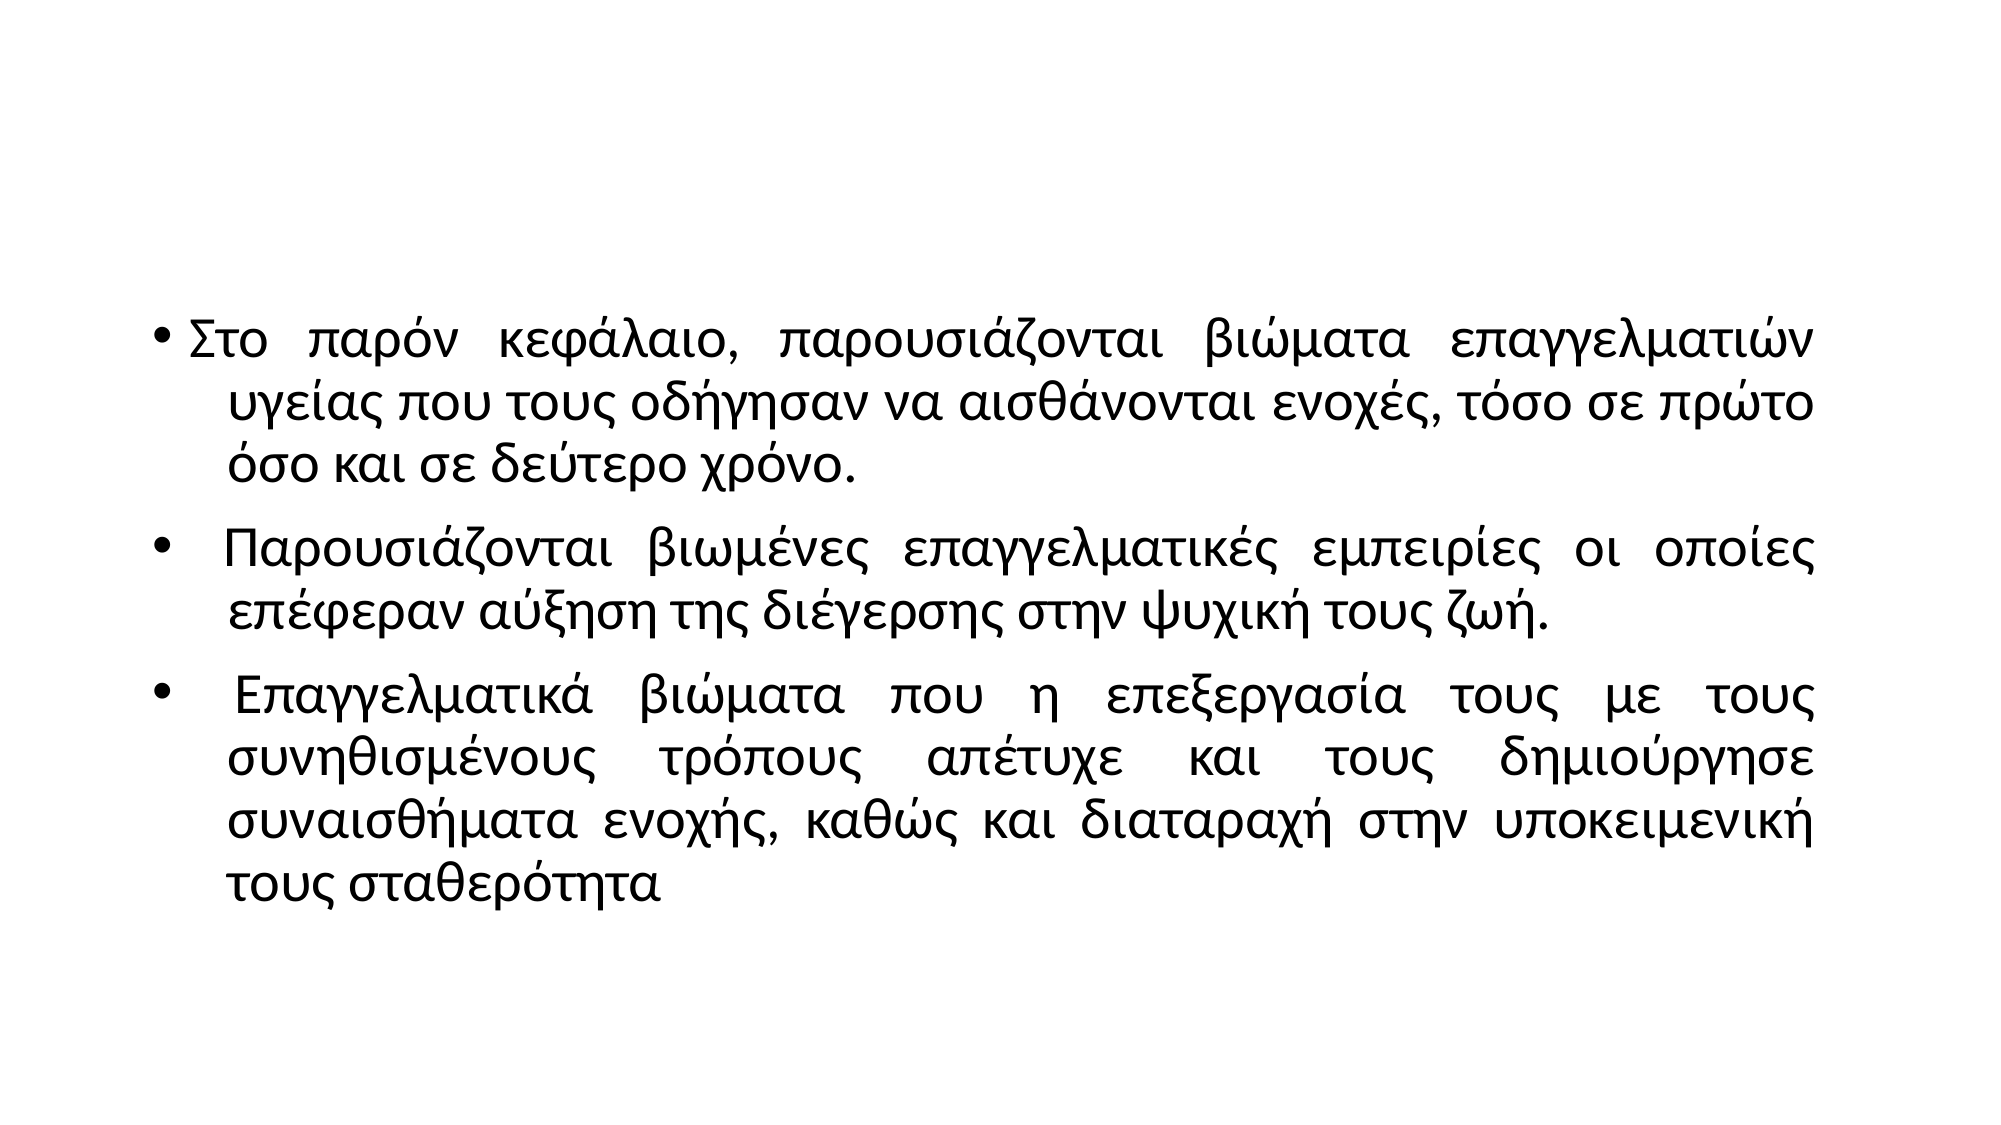

#
Στο παρόν κεφάλαιο, παρουσιάζονται βιώματα επαγγελματιών υγείας που τους οδήγησαν να αισθάνονται ενοχές, τόσο σε πρώτο όσο και σε δεύτερο χρόνο.
 Παρουσιάζονται βιωμένες επαγγελματικές εμπειρίες οι οποίες επέφεραν αύξηση της διέγερσης στην ψυχική τους ζωή.
 Επαγγελματικά βιώματα που η επεξεργασία τους με τους συνηθισμένους τρόπους απέτυχε και τους δημιούργησε συναισθήματα ενοχής, καθώς και διαταραχή στην υποκειμενική τους σταθερότητα